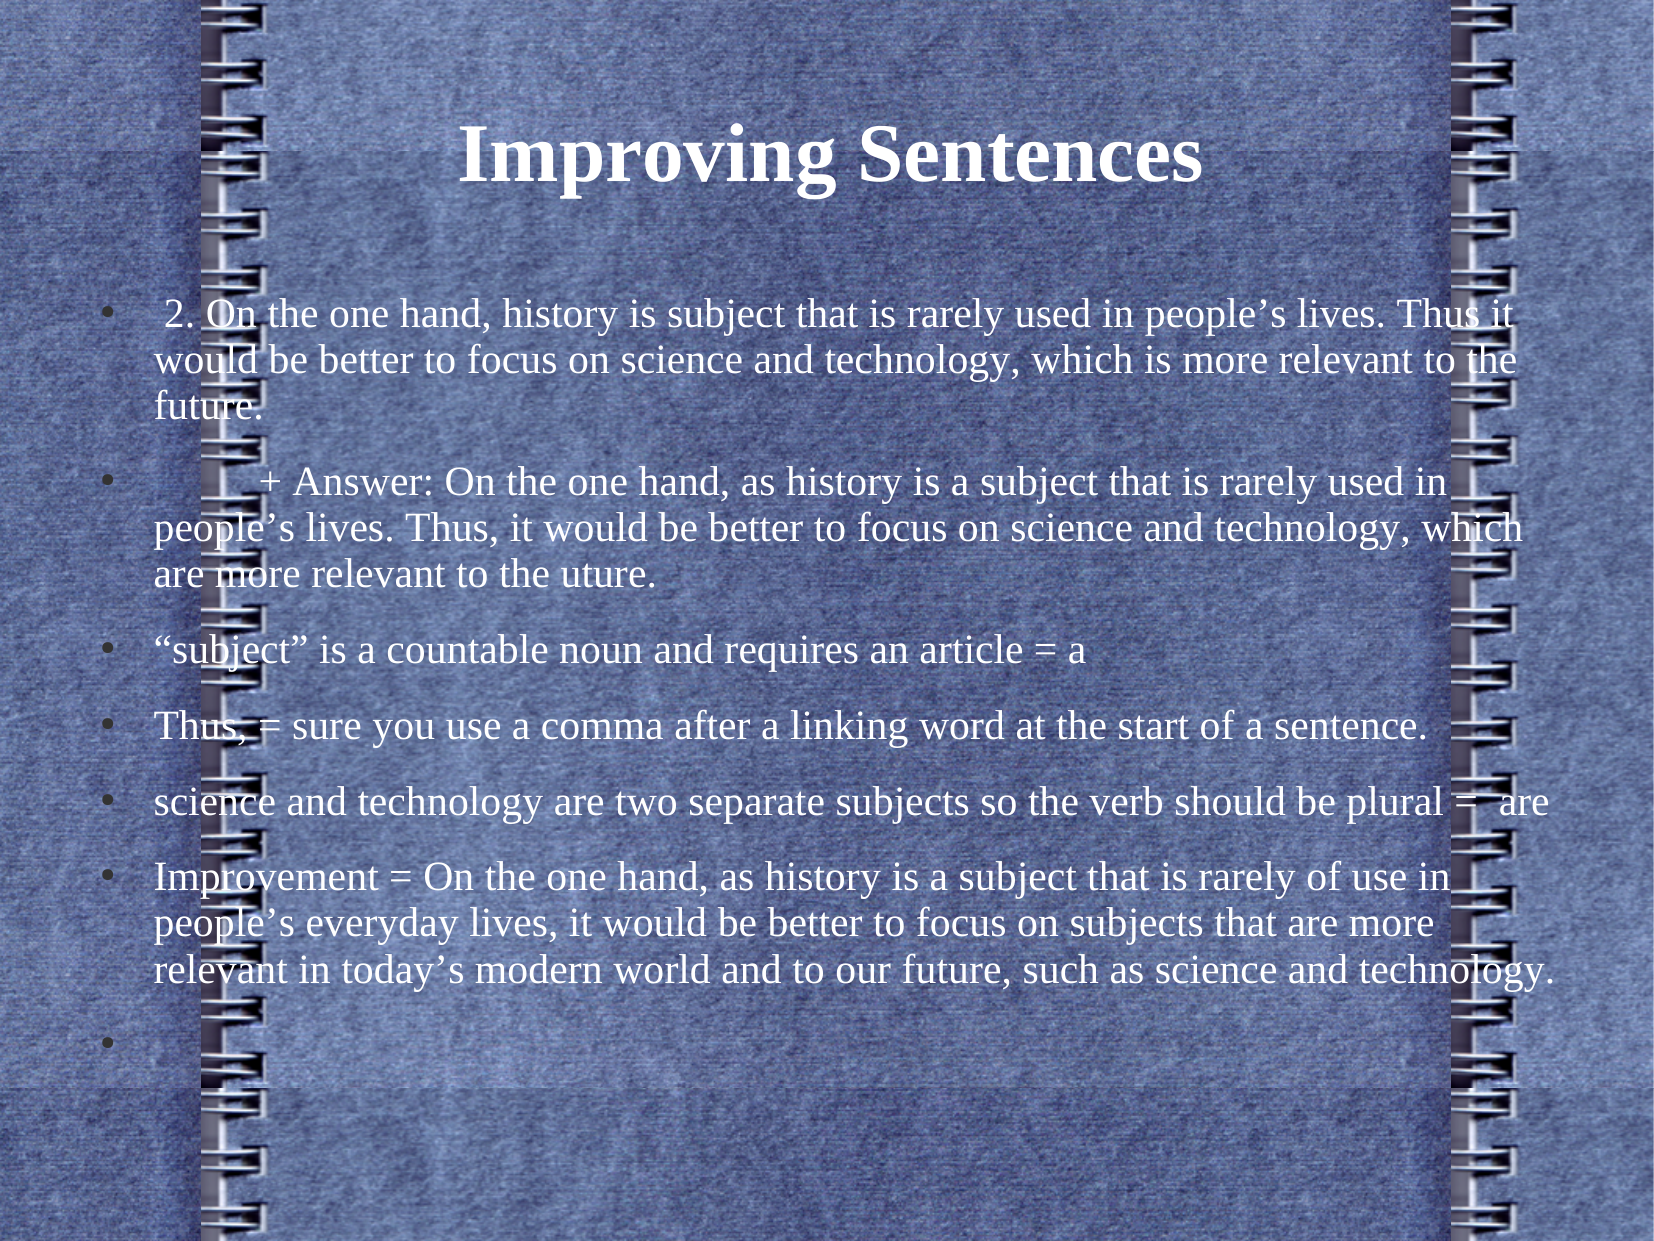

# Improving Sentences
 2. On the one hand, history is subject that is rarely used in people’s lives. Thus it would be better to focus on science and technology, which is more relevant to the future.
 + Answer: On the one hand, as history is a subject that is rarely used in people’s lives. Thus, it would be better to focus on science and technology, which are more relevant to the uture.
“subject” is a countable noun and requires an article = a
Thus, = sure you use a comma after a linking word at the start of a sentence.
science and technology are two separate subjects so the verb should be plural = are
Improvement = On the one hand, as history is a subject that is rarely of use in people’s everyday lives, it would be better to focus on subjects that are more relevant in today’s modern world and to our future, such as science and technology.